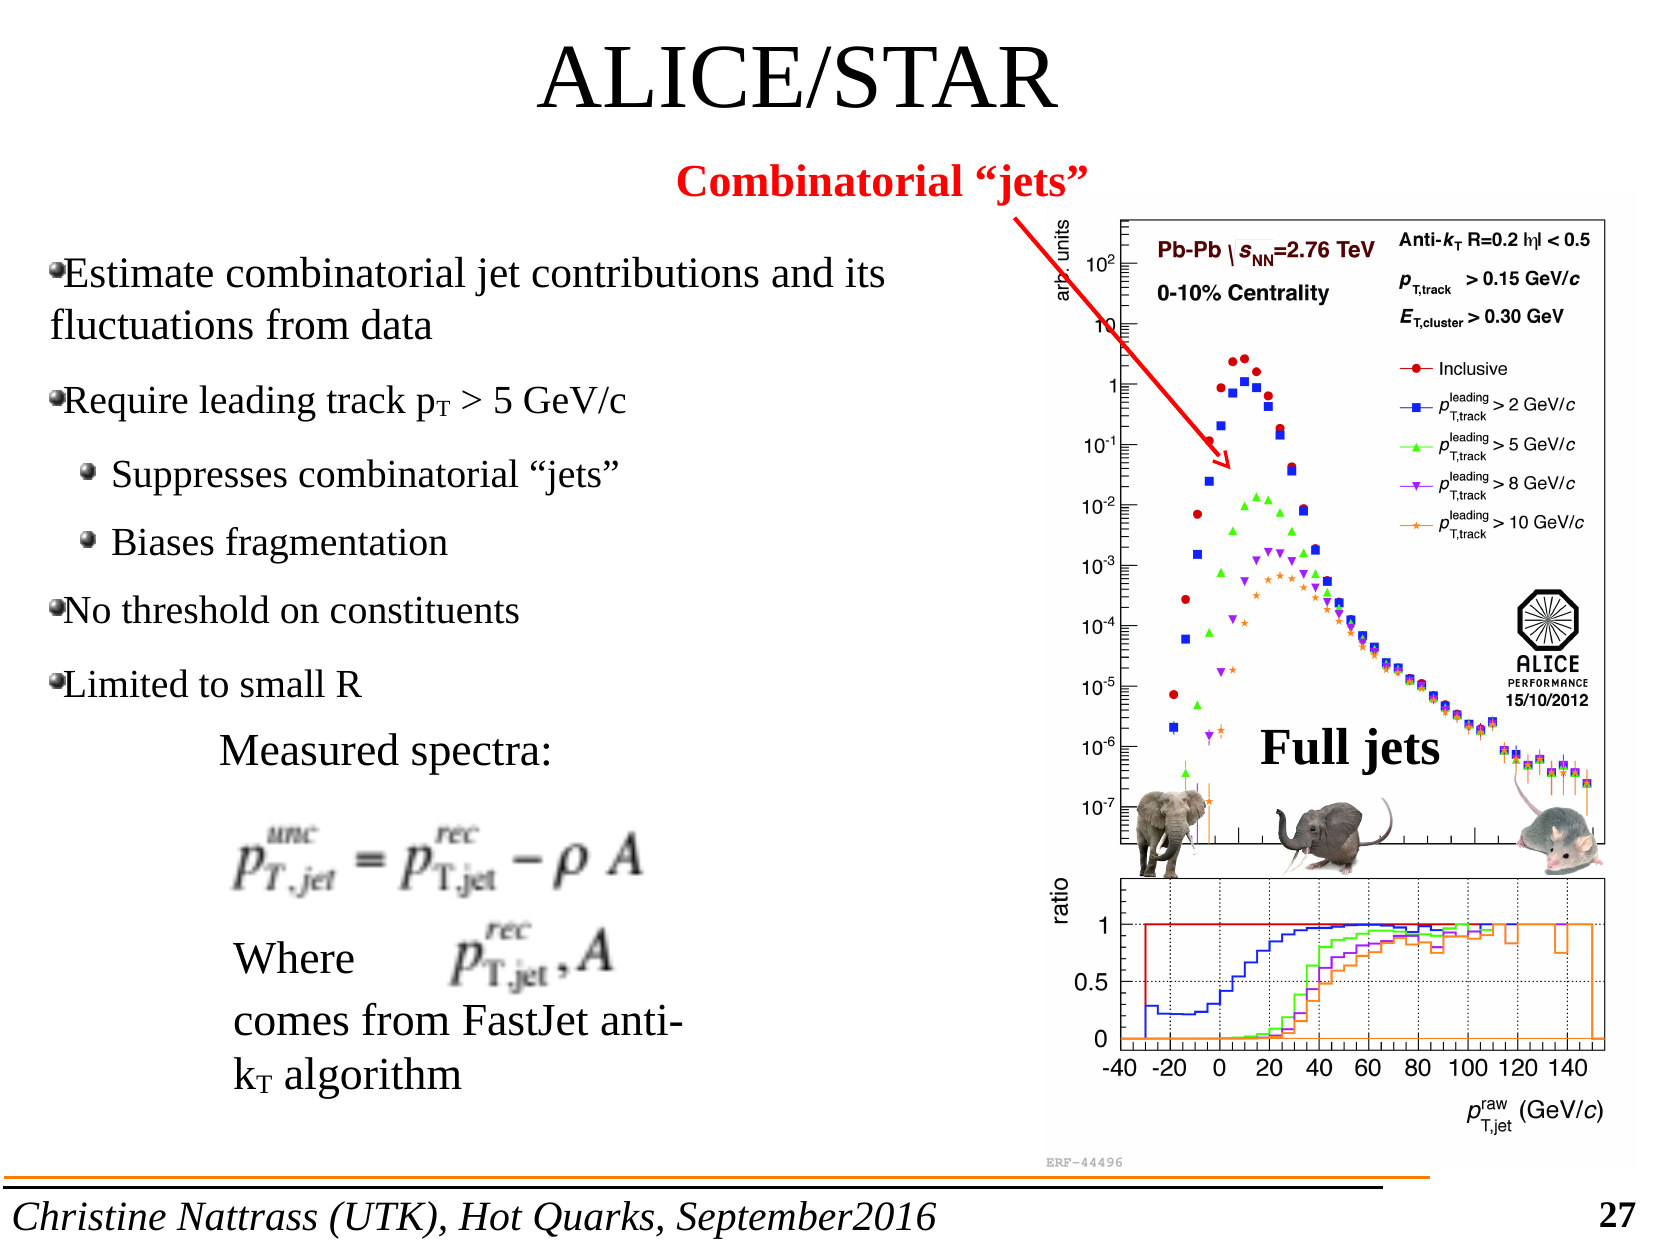

# ALICE/STAR
Combinatorial “jets”
Estimate combinatorial jet contributions and its fluctuations from data
Require leading track pT > 5 GeV/c
Suppresses combinatorial “jets”
Biases fragmentation
No threshold on constituents
Limited to small R
Full jets
Measured spectra:
Where
comes from FastJet anti-kT algorithm